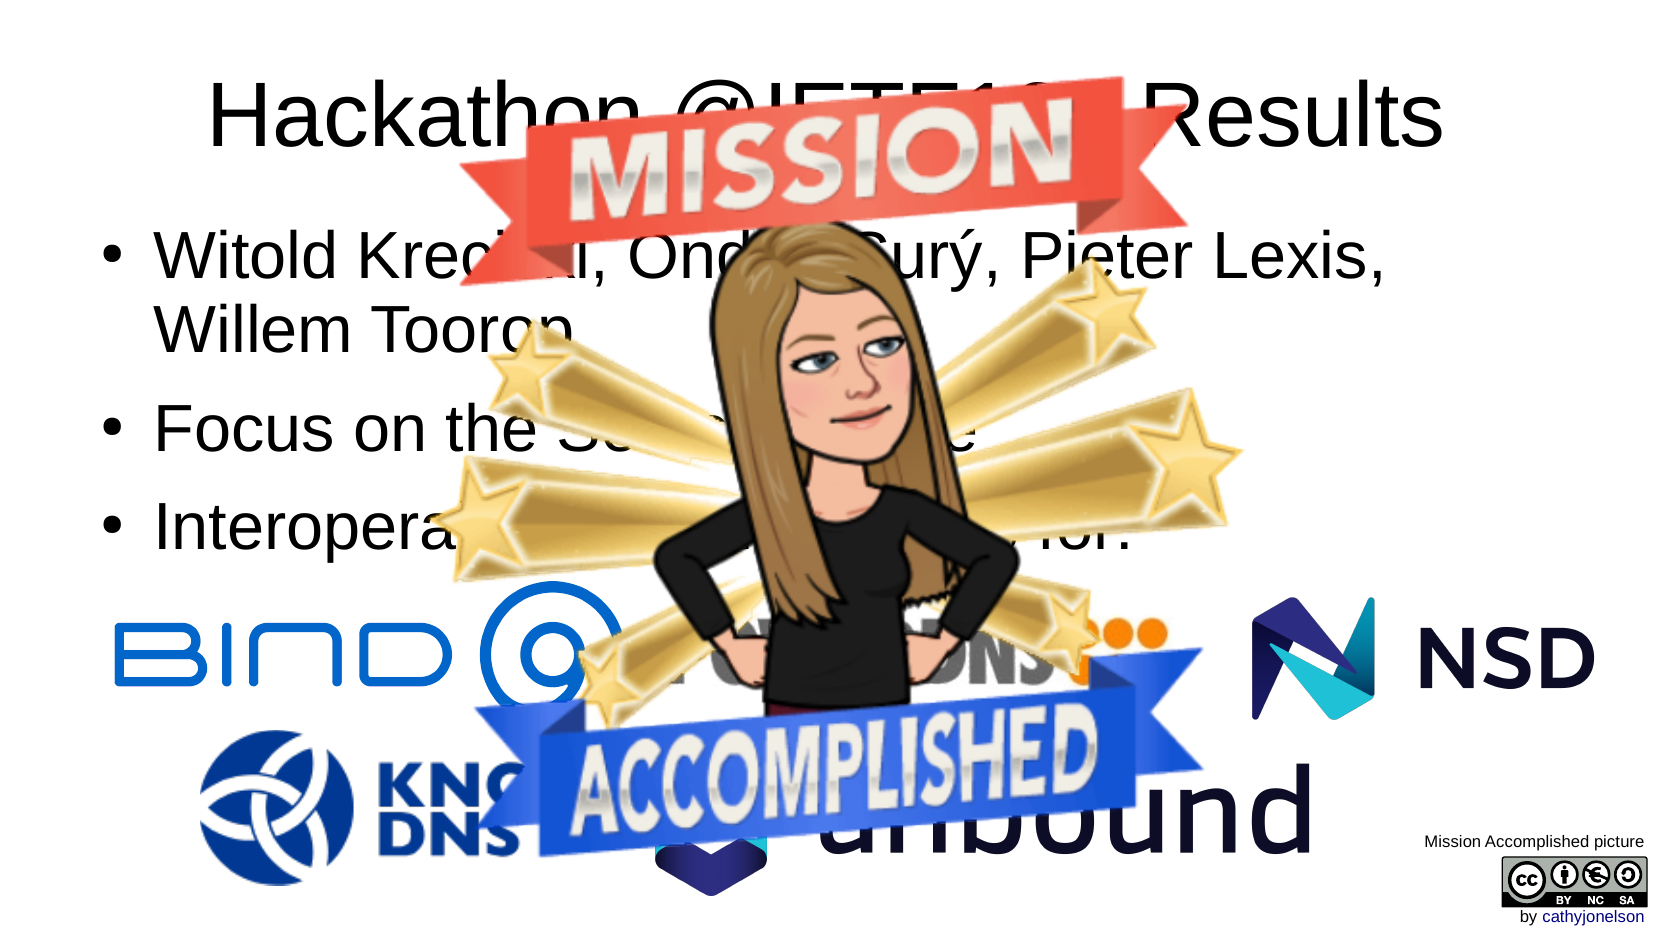

# Hackathon @IETF104 Results
Witold Krecicki, Ondřej Surý, Pieter Lexis, Willem Toorop
Focus on the Server Cookie
Interoperable Server Cookies for:
Mission Accomplished picture
by cathyjonelson